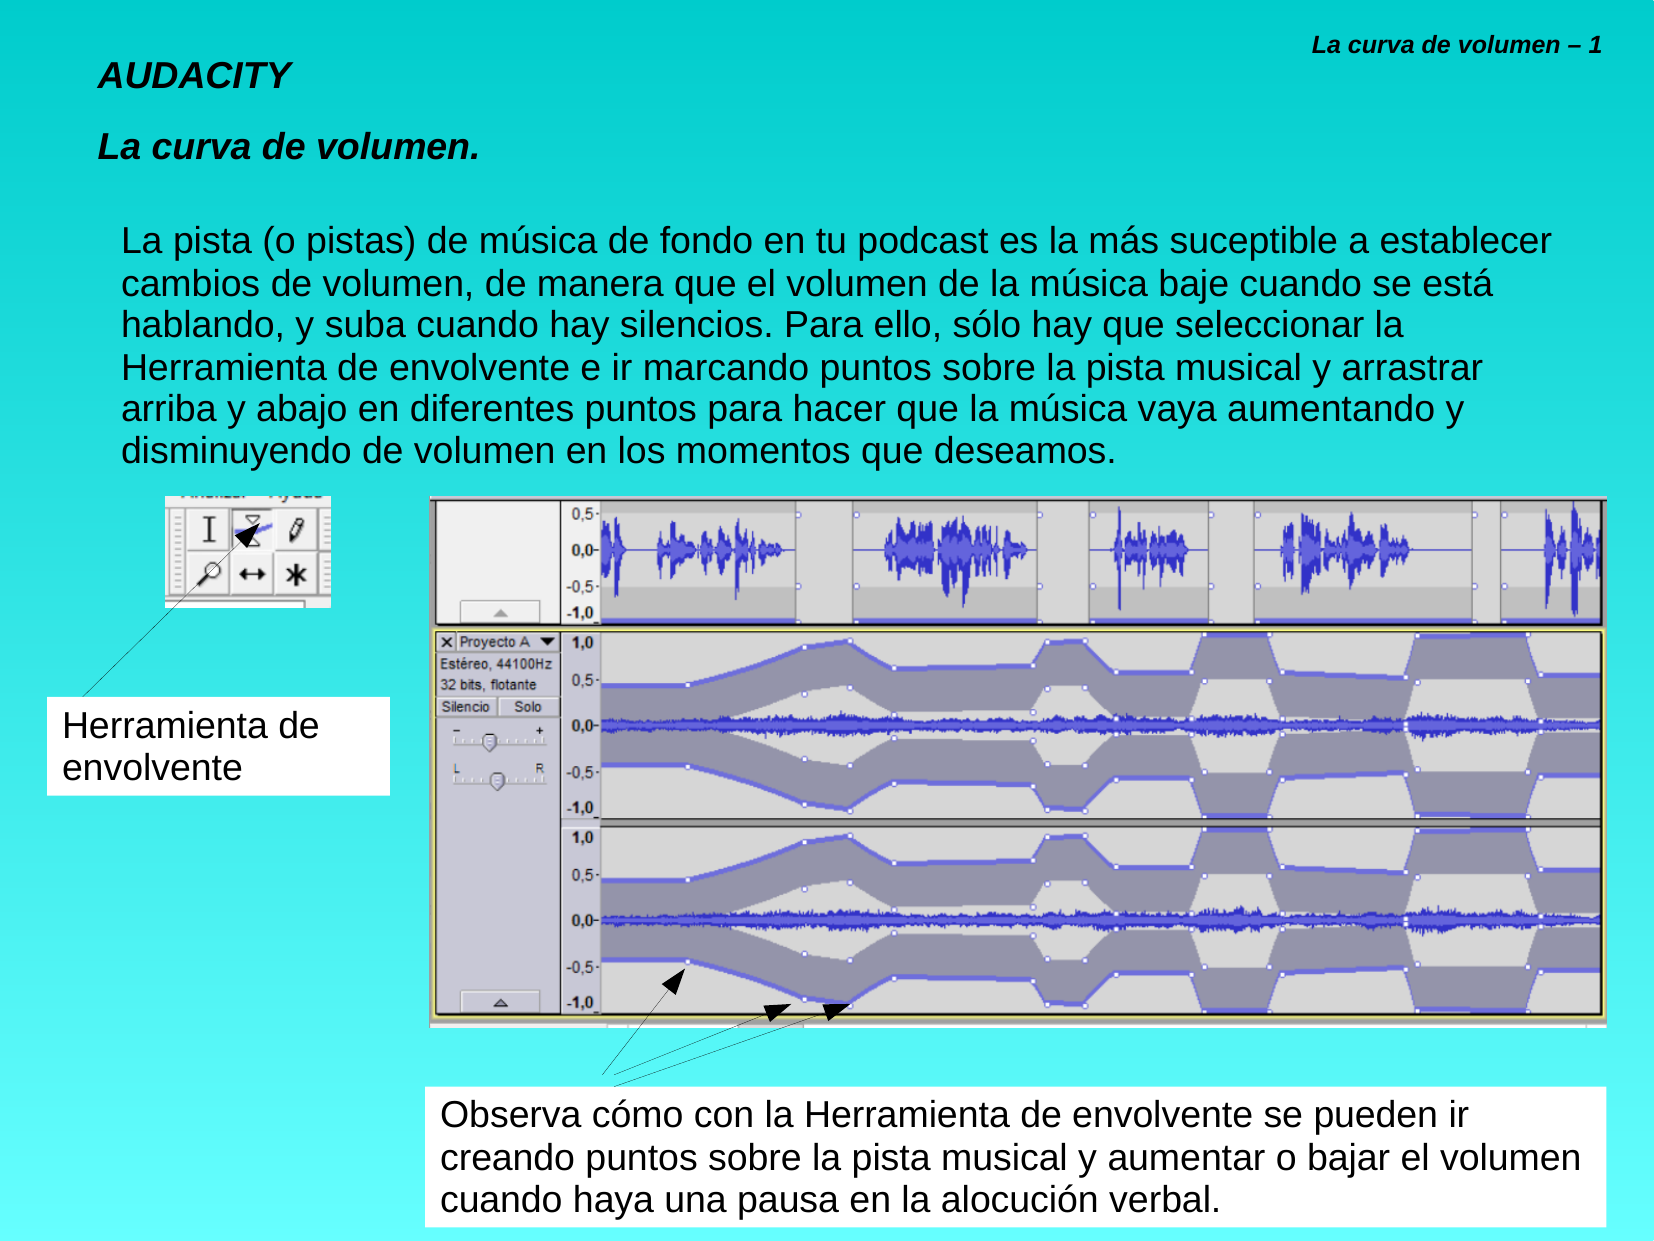

La curva de volumen – 1
AUDACITY
La curva de volumen.
La pista (o pistas) de música de fondo en tu podcast es la más suceptible a establecer cambios de volumen, de manera que el volumen de la música baje cuando se está hablando, y suba cuando hay silencios. Para ello, sólo hay que seleccionar la Herramienta de envolvente e ir marcando puntos sobre la pista musical y arrastrar arriba y abajo en diferentes puntos para hacer que la música vaya aumentando y disminuyendo de volumen en los momentos que deseamos.
Herramienta de envolvente
Observa cómo con la Herramienta de envolvente se pueden ir creando puntos sobre la pista musical y aumentar o bajar el volumen cuando haya una pausa en la alocución verbal.